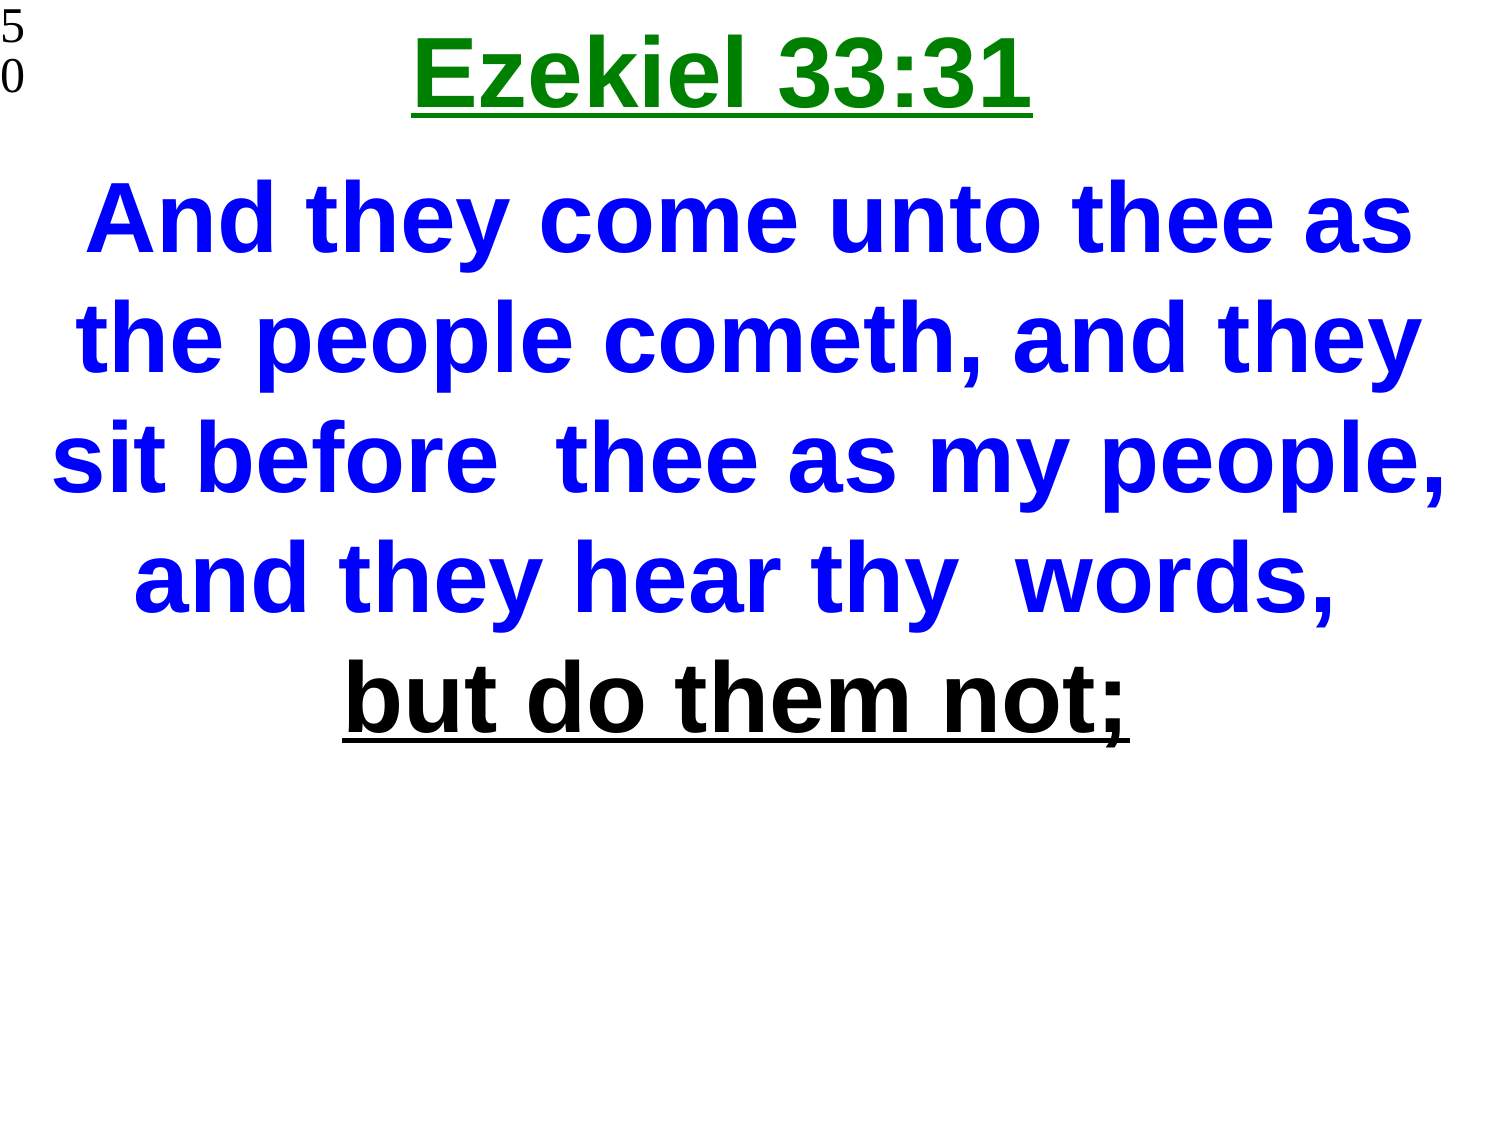

Ezekiel 33:31
And they come unto thee as the people cometh, and they sit before thee as my people, and they hear thy words,
but do them not;